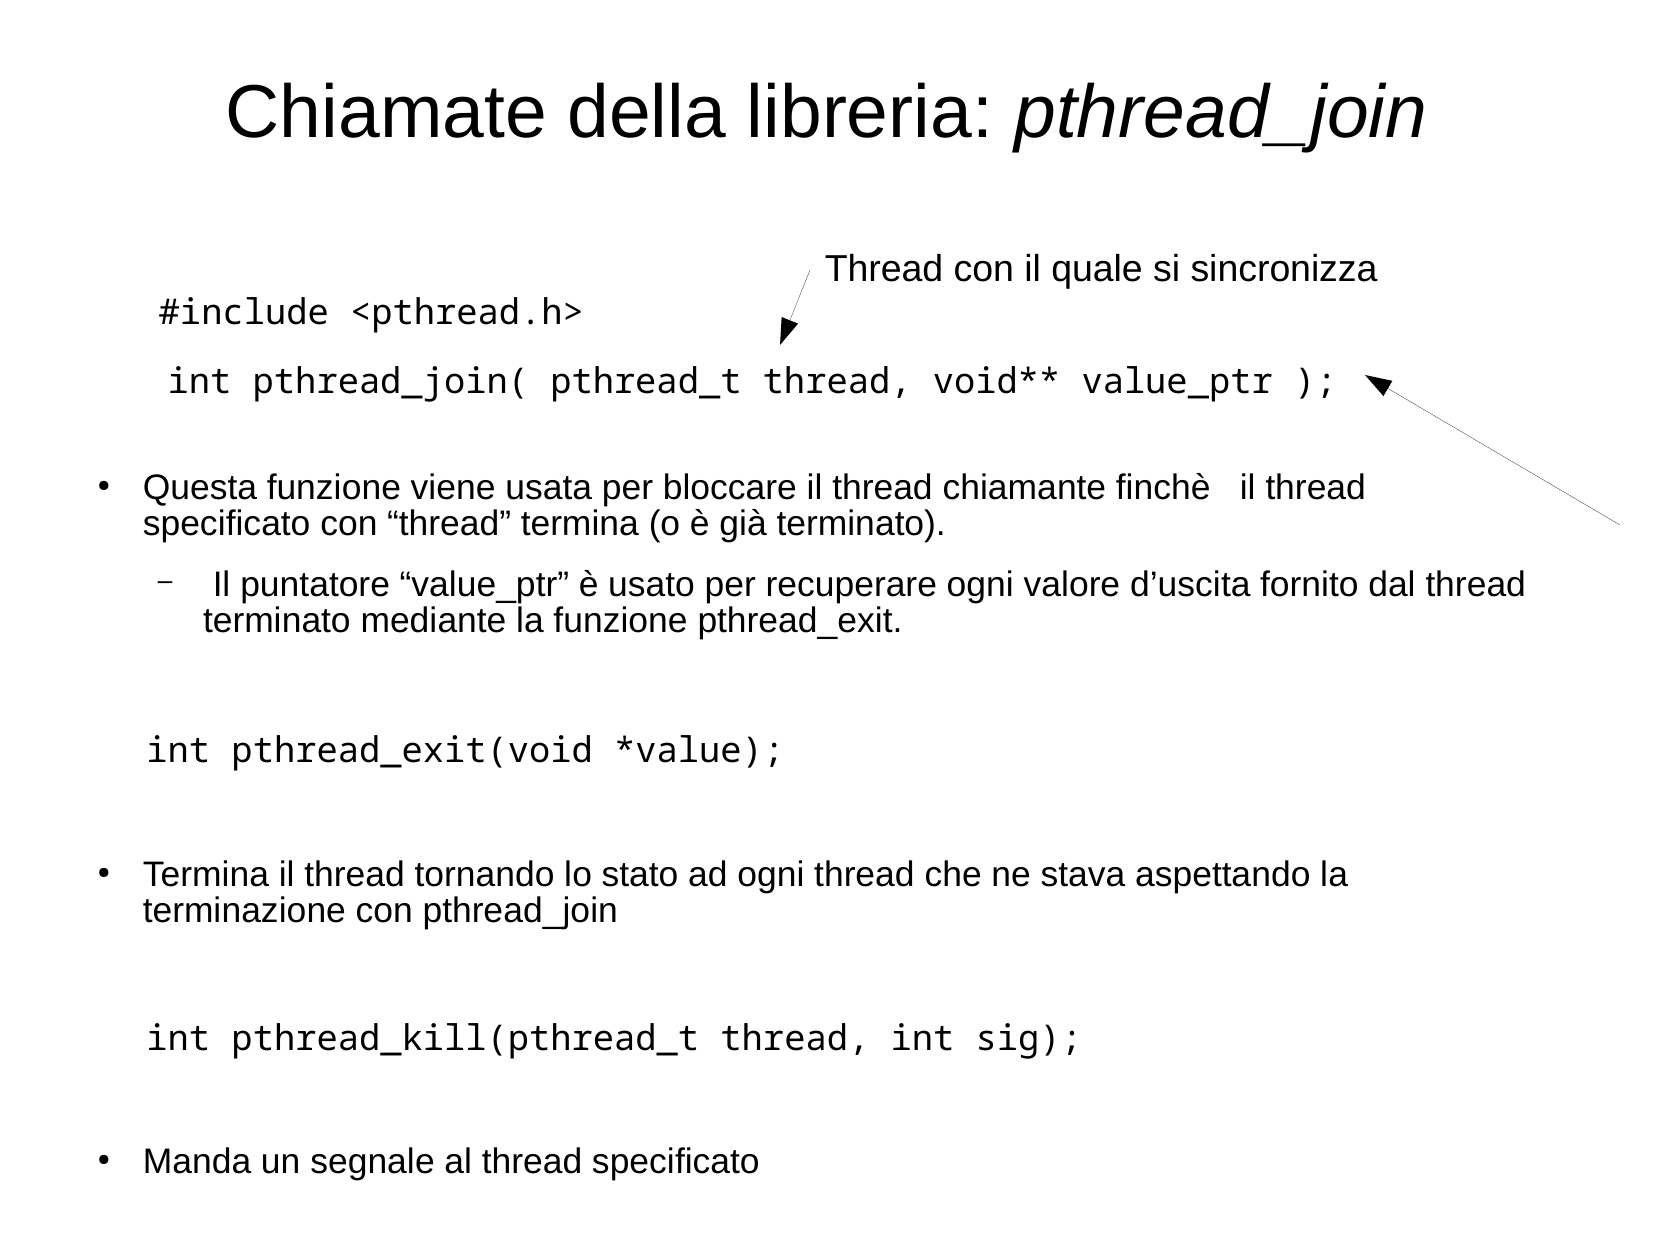

# Chiamate della libreria: pthread_join
Thread con il quale si sincronizza
 #include <pthread.h>
 int pthread_join( pthread_t thread, void** value_ptr );
Questa funzione viene usata per bloccare il thread chiamante finchè il thread specificato con “thread” termina (o è già terminato).
 Il puntatore “value_ptr” è usato per recuperare ogni valore d’uscita fornito dal thread terminato mediante la funzione pthread_exit.
 int pthread_exit(void *value);
Termina il thread tornando lo stato ad ogni thread che ne stava aspettando la terminazione con pthread_join
 int pthread_kill(pthread_t thread, int sig);
Manda un segnale al thread specificato